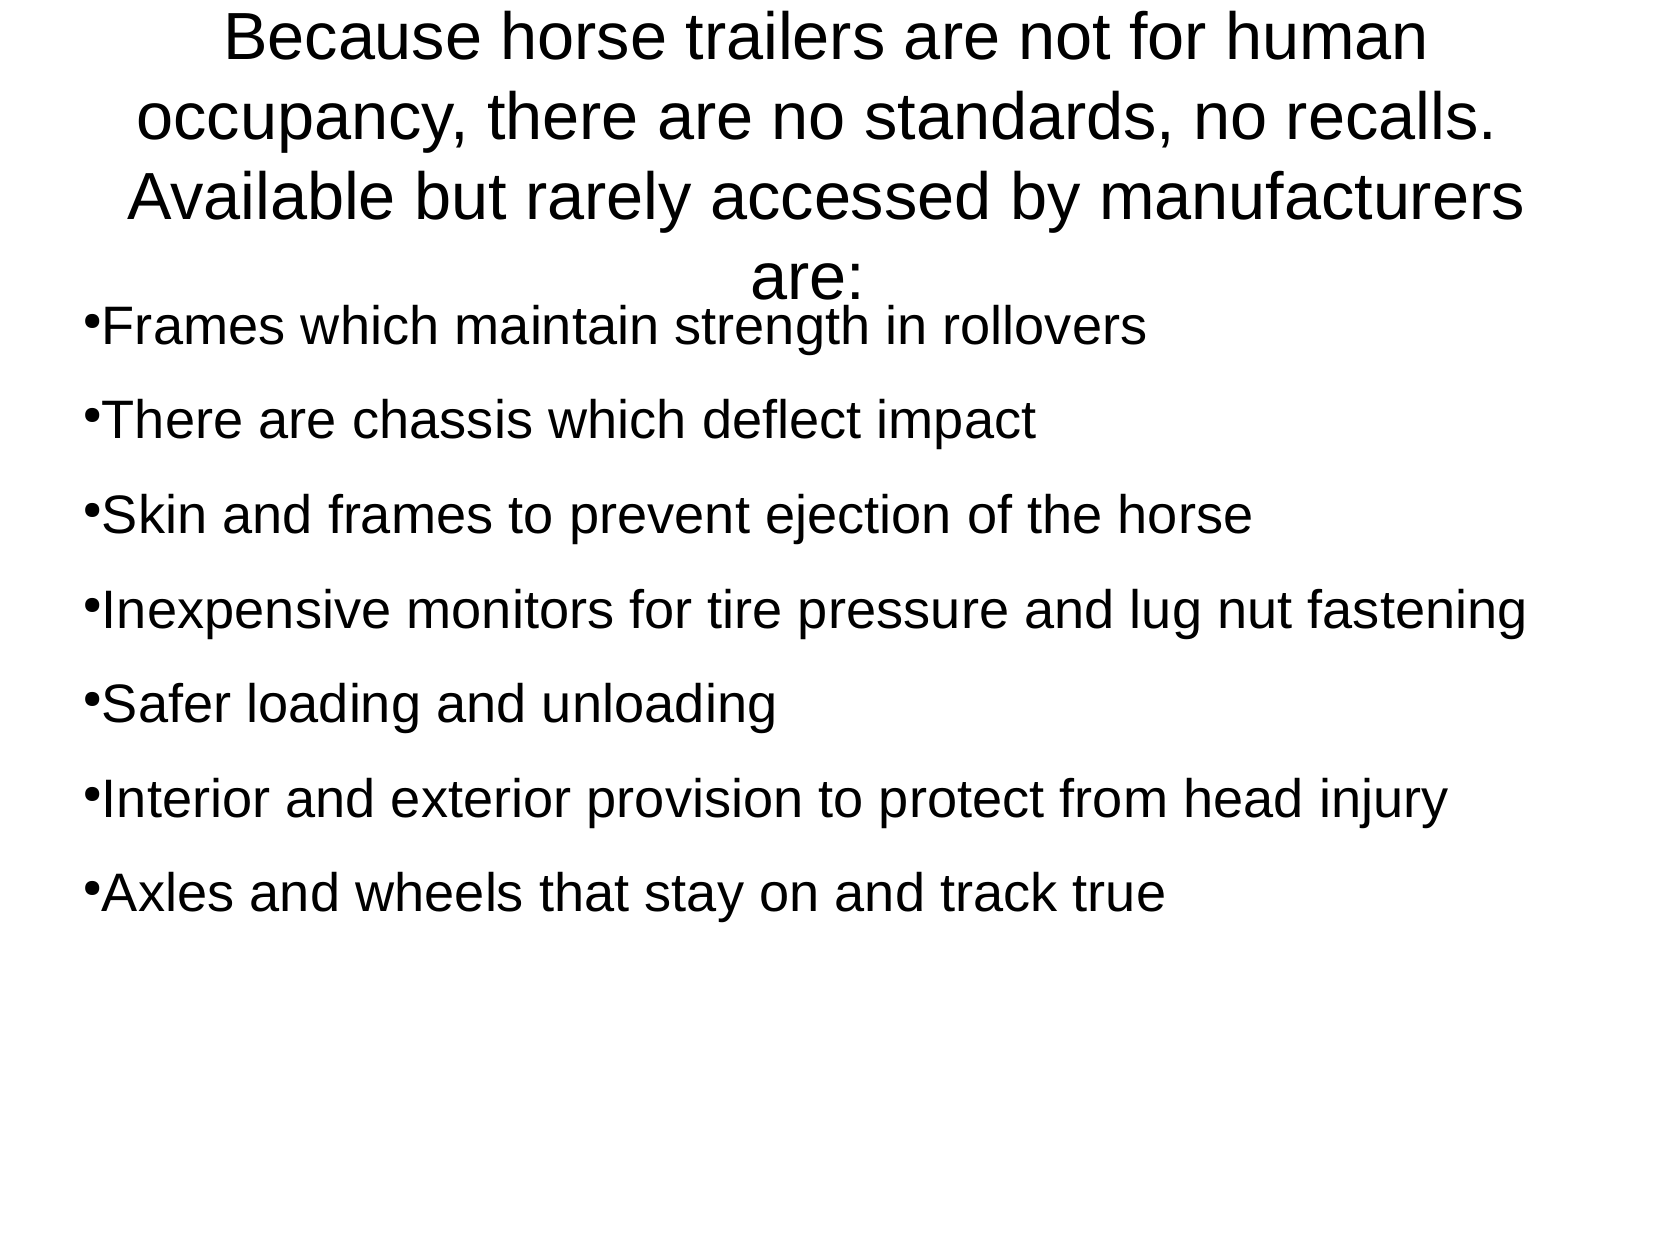

# Because horse trailers are not for human occupancy, there are no standards, no recalls. Available but rarely accessed by manufacturers are:
Frames which maintain strength in rollovers
There are chassis which deflect impact
Skin and frames to prevent ejection of the horse
Inexpensive monitors for tire pressure and lug nut fastening
Safer loading and unloading
Interior and exterior provision to protect from head injury
Axles and wheels that stay on and track true